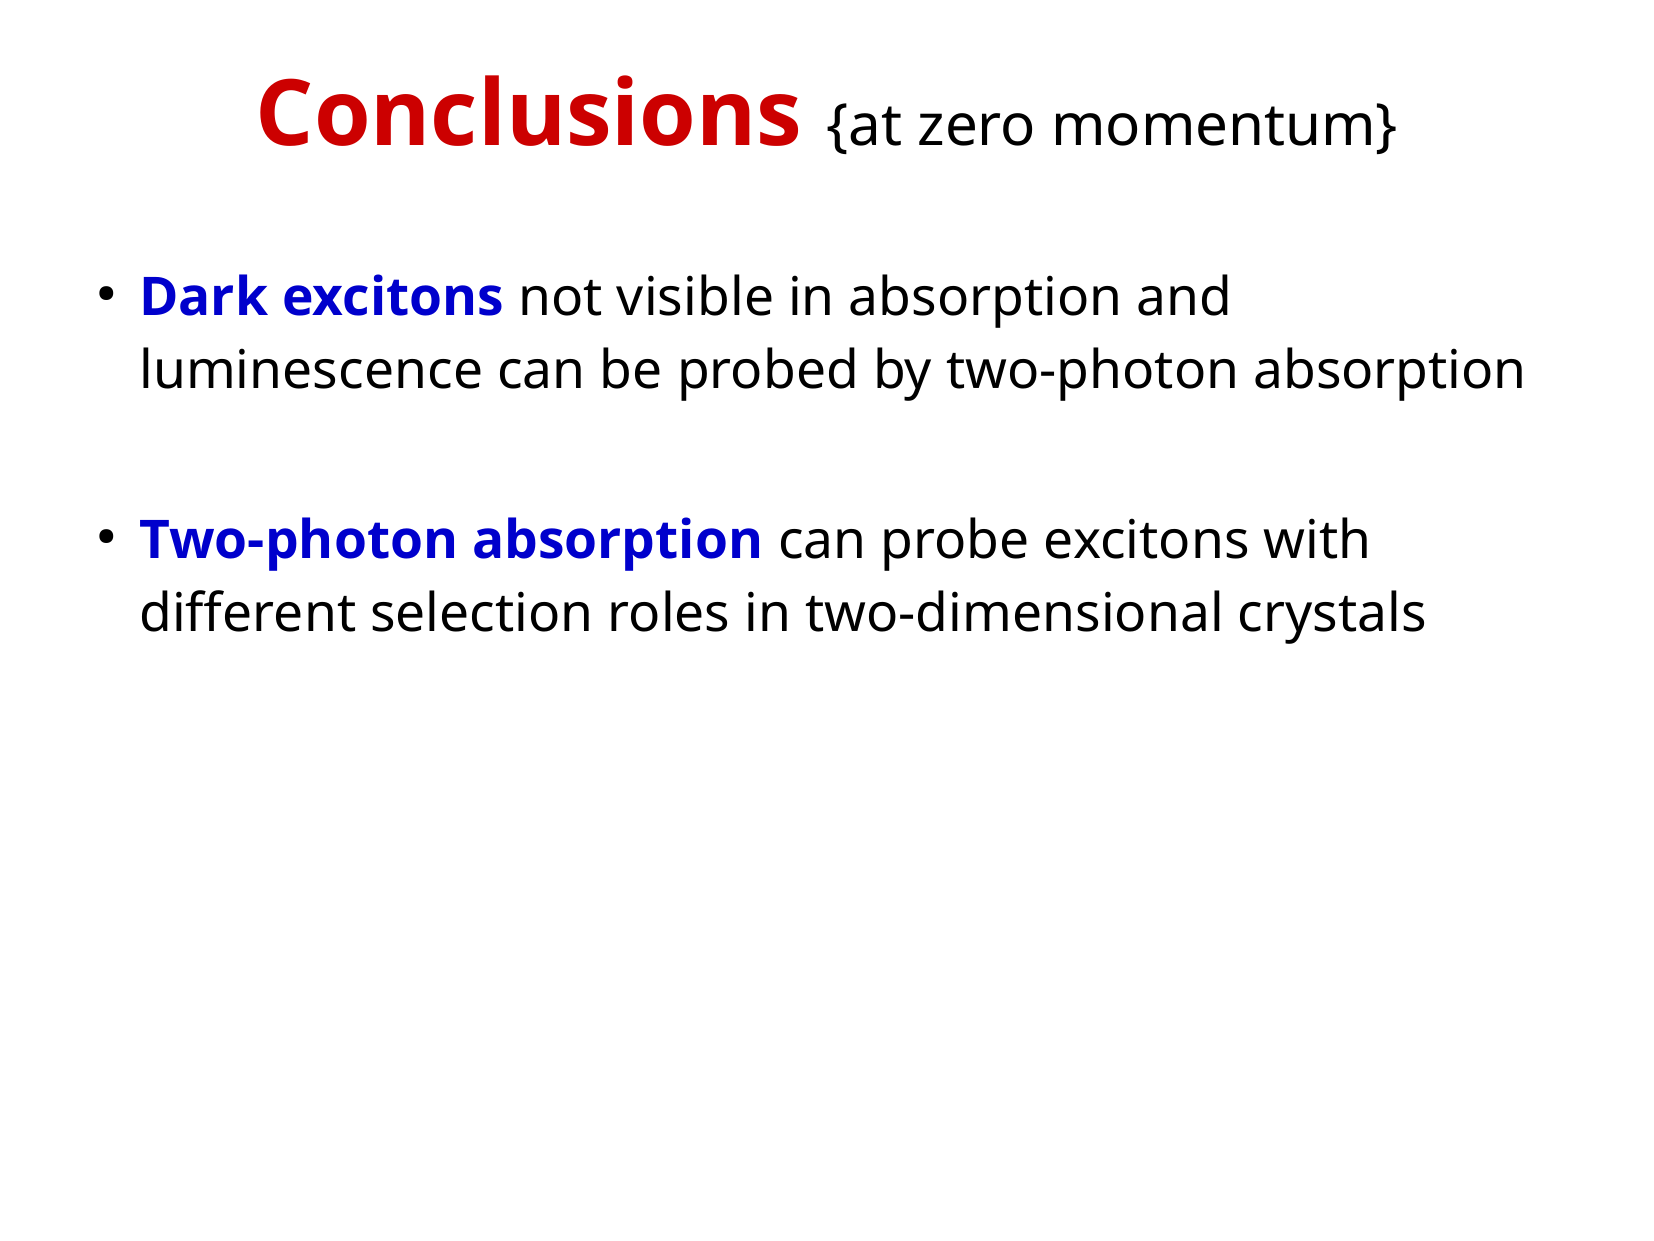

Conclusions {at zero momentum}
# Dark excitons not visible in absorption and luminescence can be probed by two-photon absorption
Two-photon absorption can probe excitons with different selection roles in two-dimensional crystals